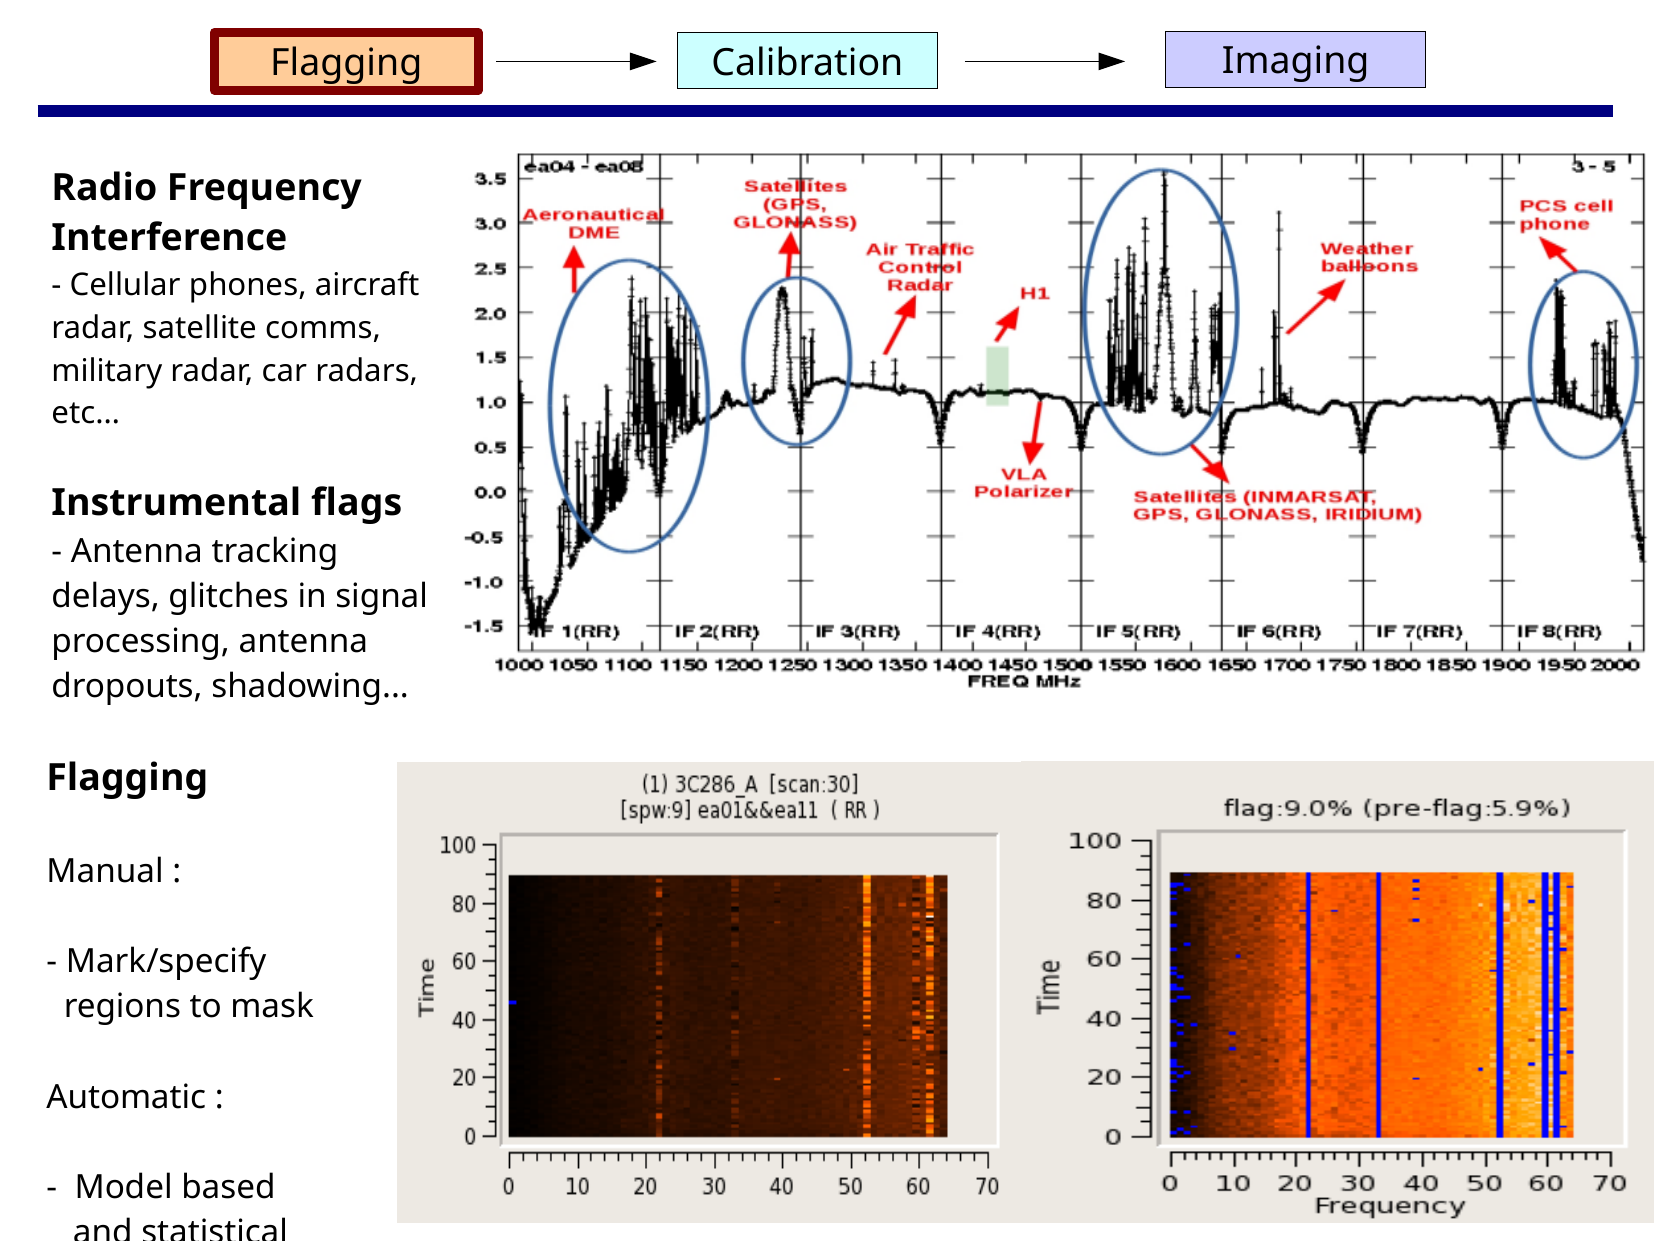

Imaging
Flagging
Calibration
Radio Frequency Interference
- Cellular phones, aircraft radar, satellite comms, military radar, car radars, etc…
Instrumental flags
- Antenna tracking delays, glitches in signal processing, antenna dropouts, shadowing...
Flagging
Manual :
- Mark/specify
 regions to mask
Automatic :
- Model based
 and statistical
 outlier detectors